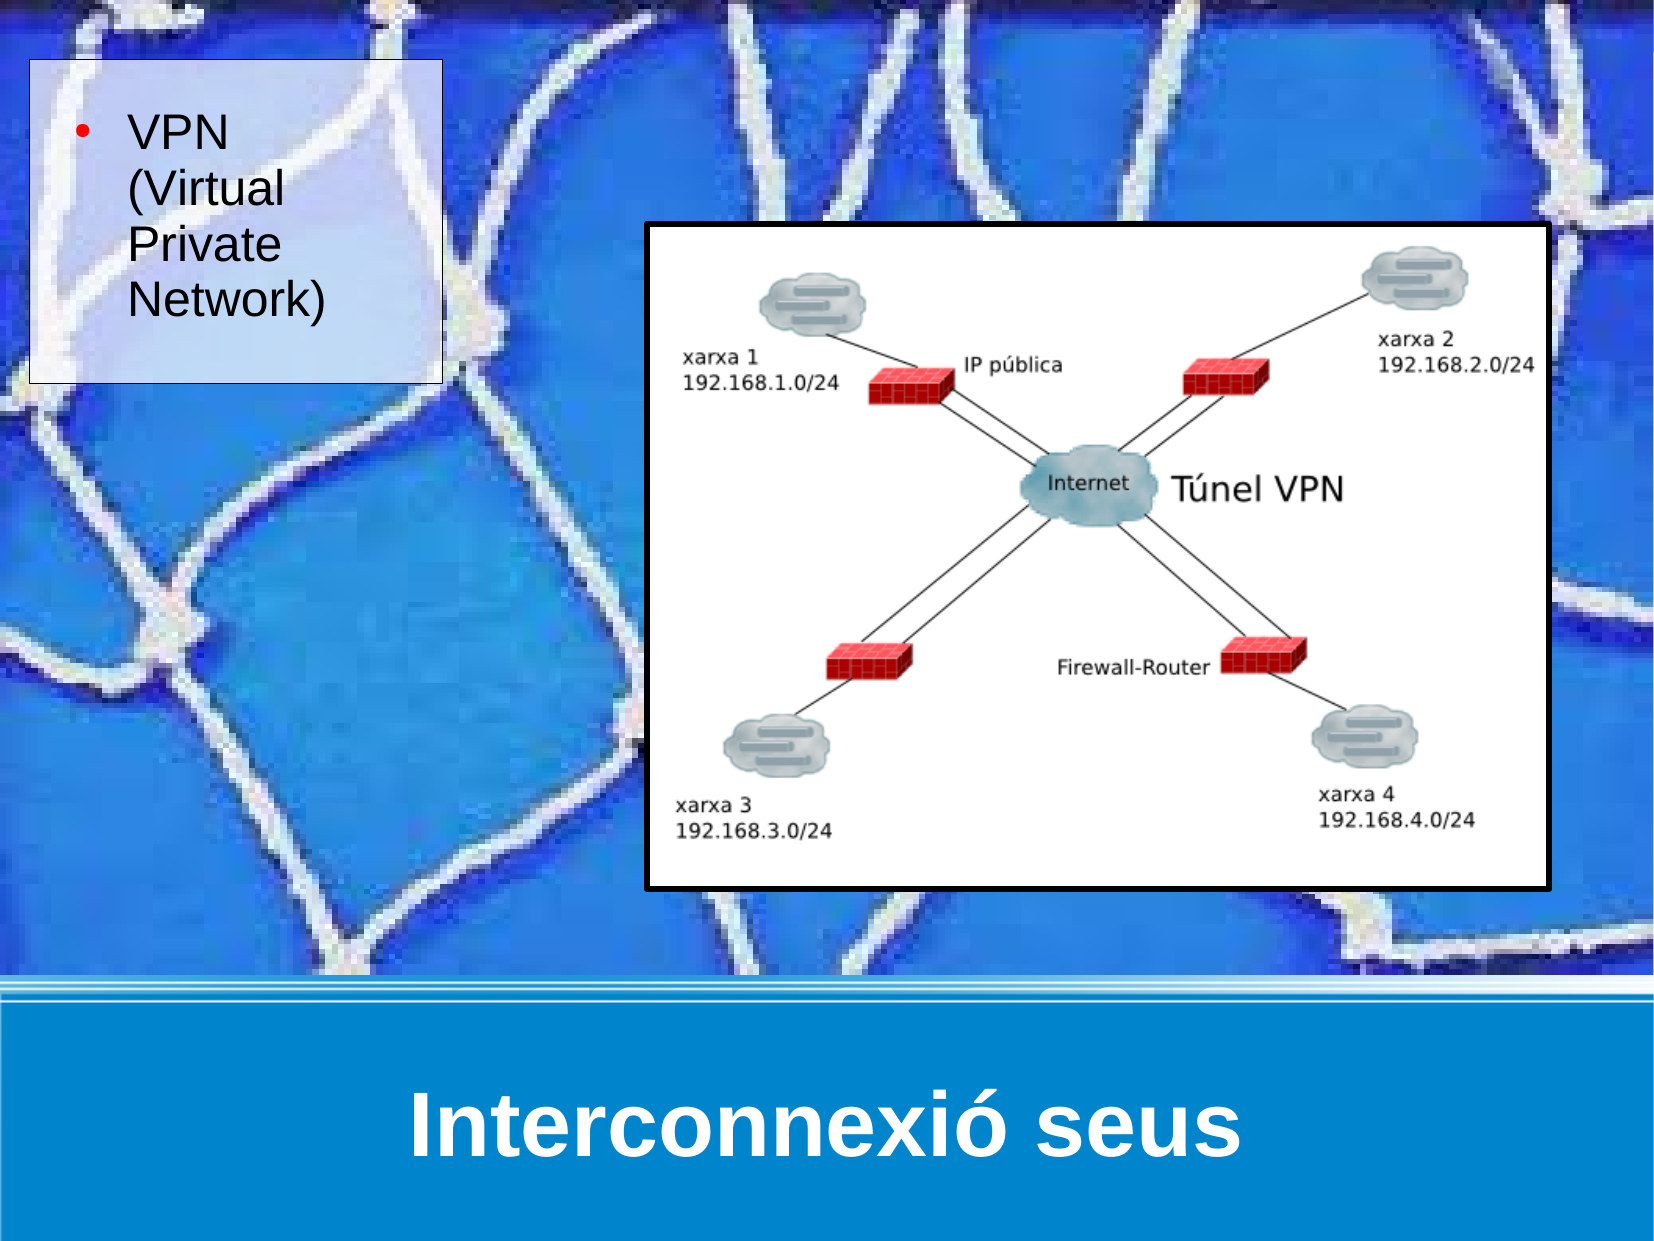

VPN
(Virtual
Private
Network)
# Interconnexió seus